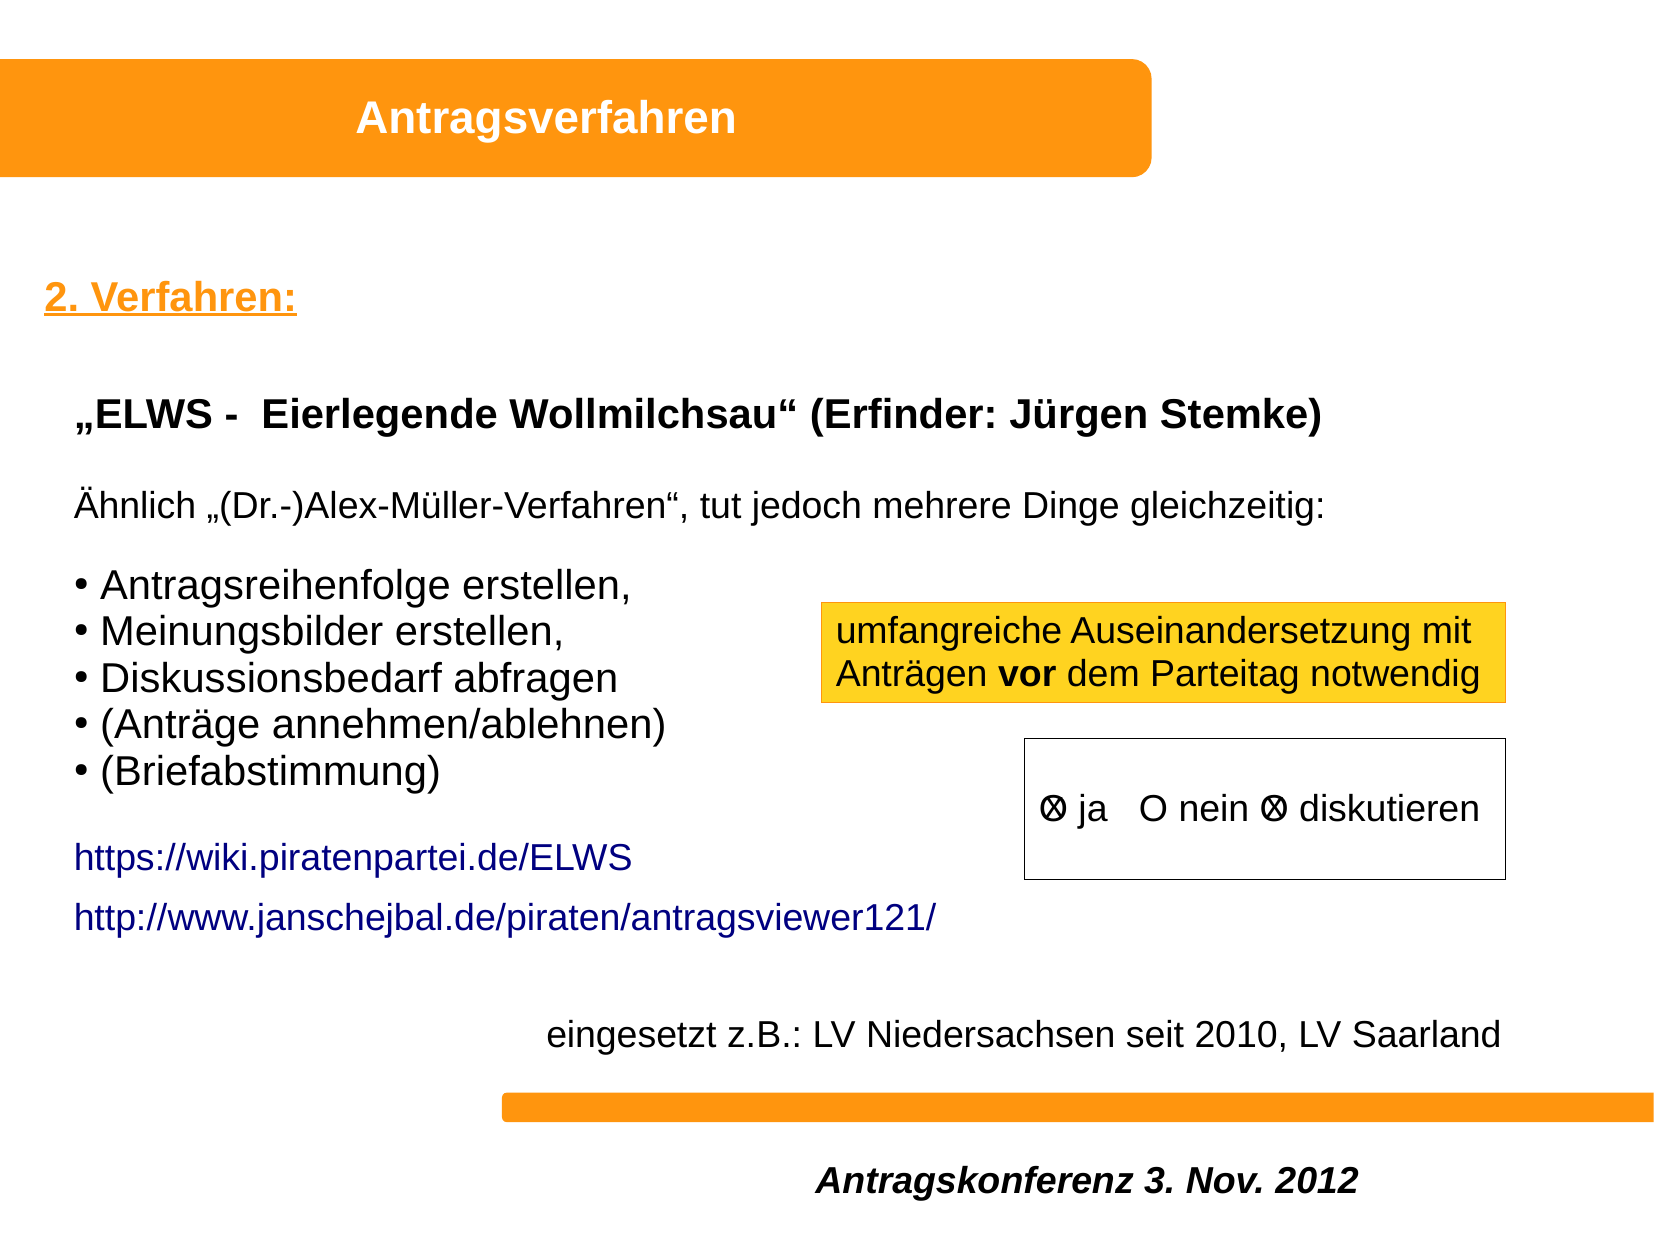

2. Verfahren:
„ELWS - Eierlegende Wollmilchsau“ (Erfinder: Jürgen Stemke)
Ähnlich „(Dr.-)Alex-Müller-Verfahren“, tut jedoch mehrere Dinge gleichzeitig:
 Antragsreihenfolge erstellen,
 Meinungsbilder erstellen,
 Diskussionsbedarf abfragen
 (Anträge annehmen/ablehnen)
 (Briefabstimmung)
umfangreiche Auseinandersetzung mit
Anträgen vor dem Parteitag notwendig
O ja O nein O diskutieren
x
x
https://wiki.piratenpartei.de/ELWS
http://www.janschejbal.de/piraten/antragsviewer121/
eingesetzt z.B.: LV Niedersachsen seit 2010, LV Saarland